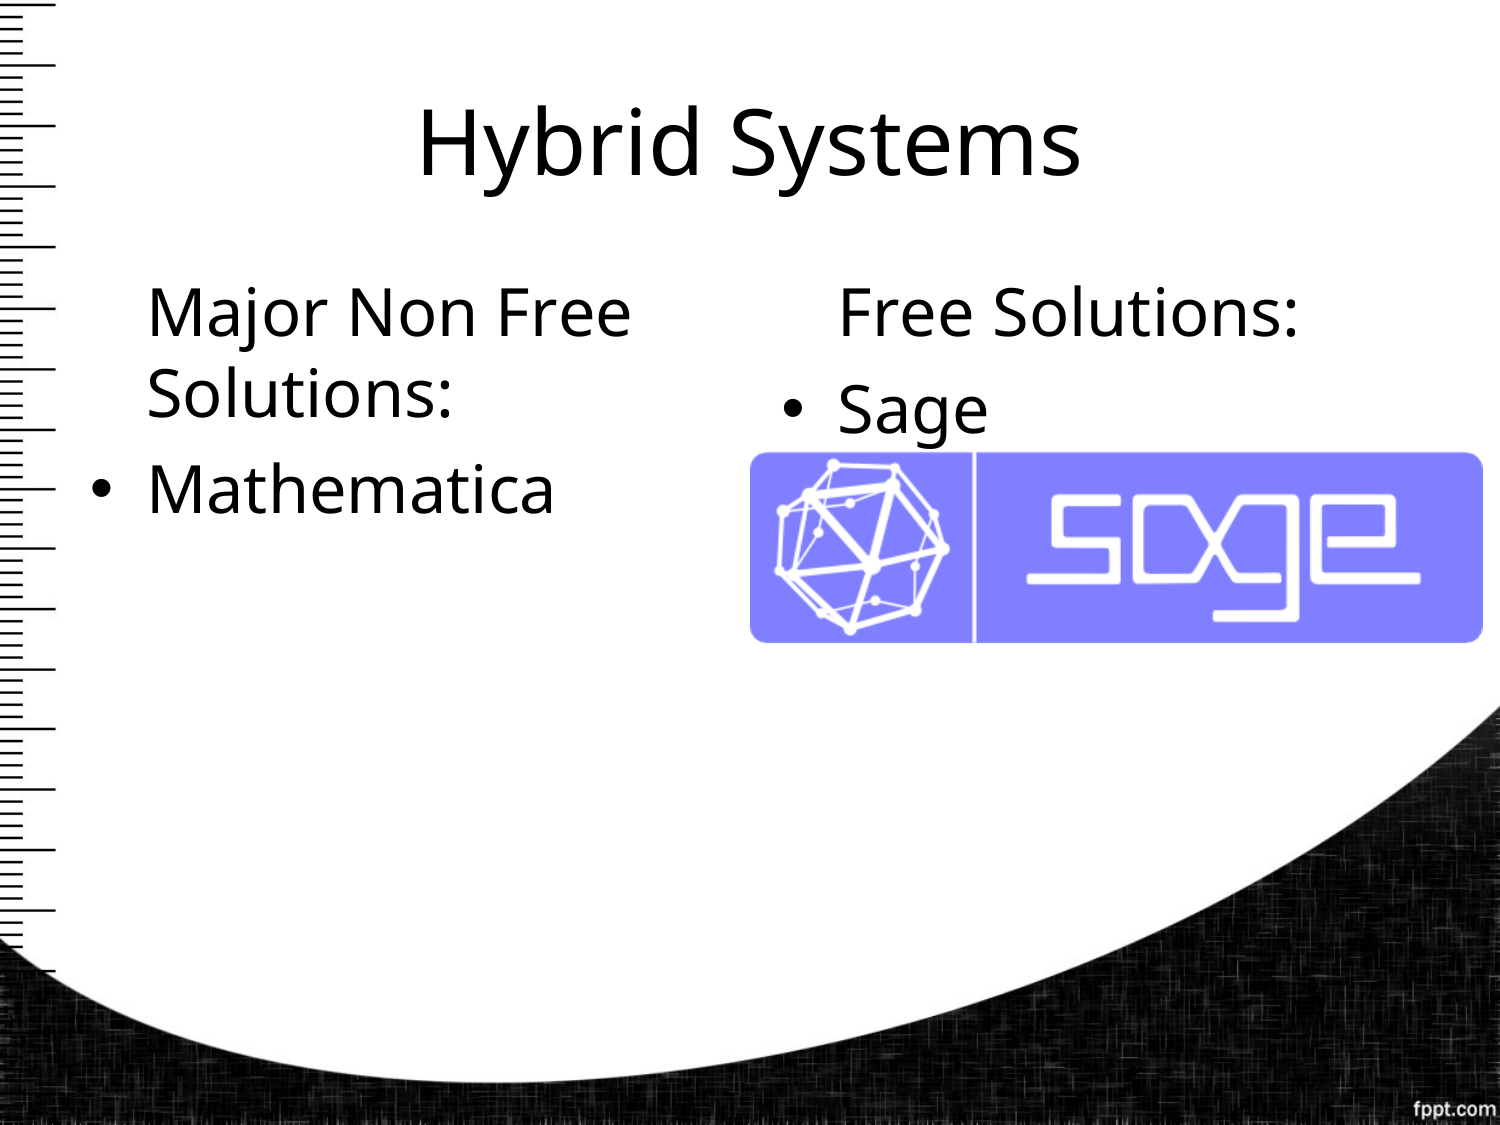

# Hybrid Systems
Major Non Free Solutions:
Mathematica
Free Solutions:
Sage